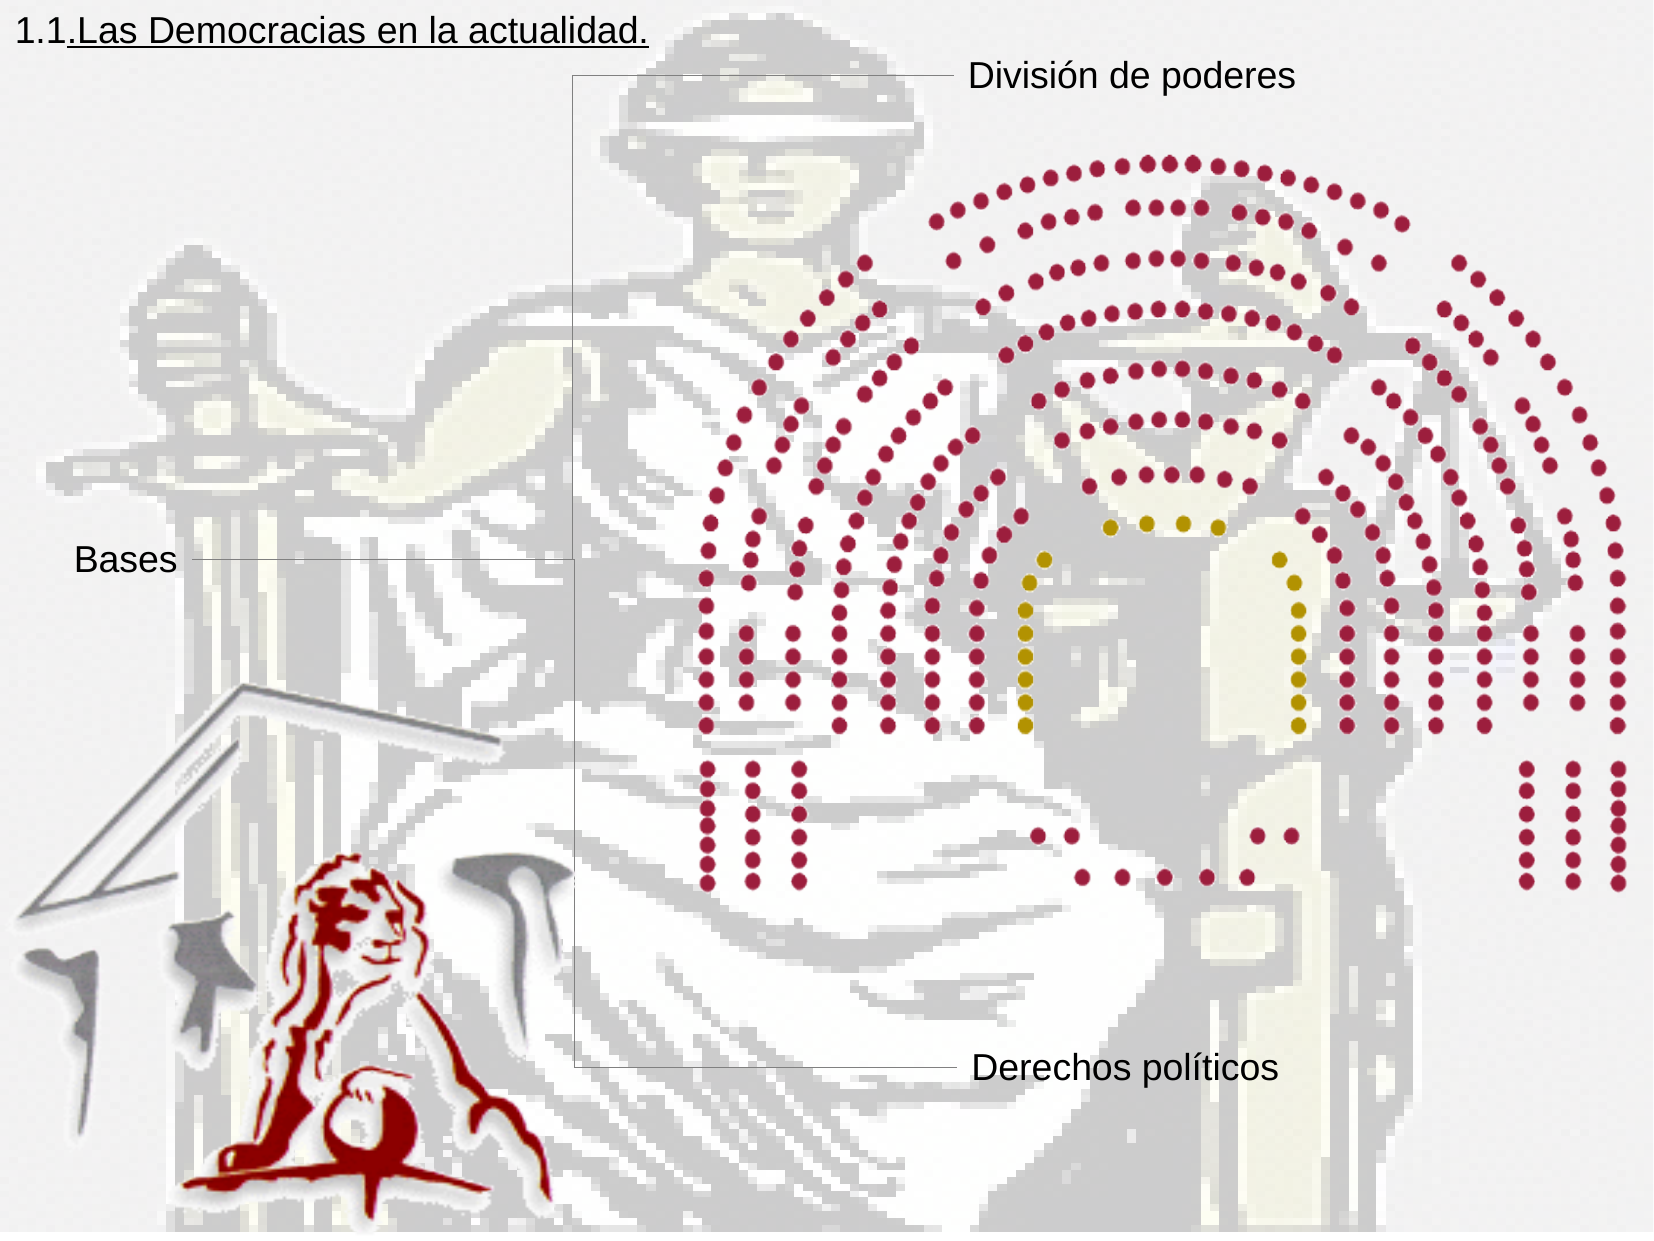

1.1.Las Democracias en la actualidad.
División de poderes
Bases
Derechos políticos